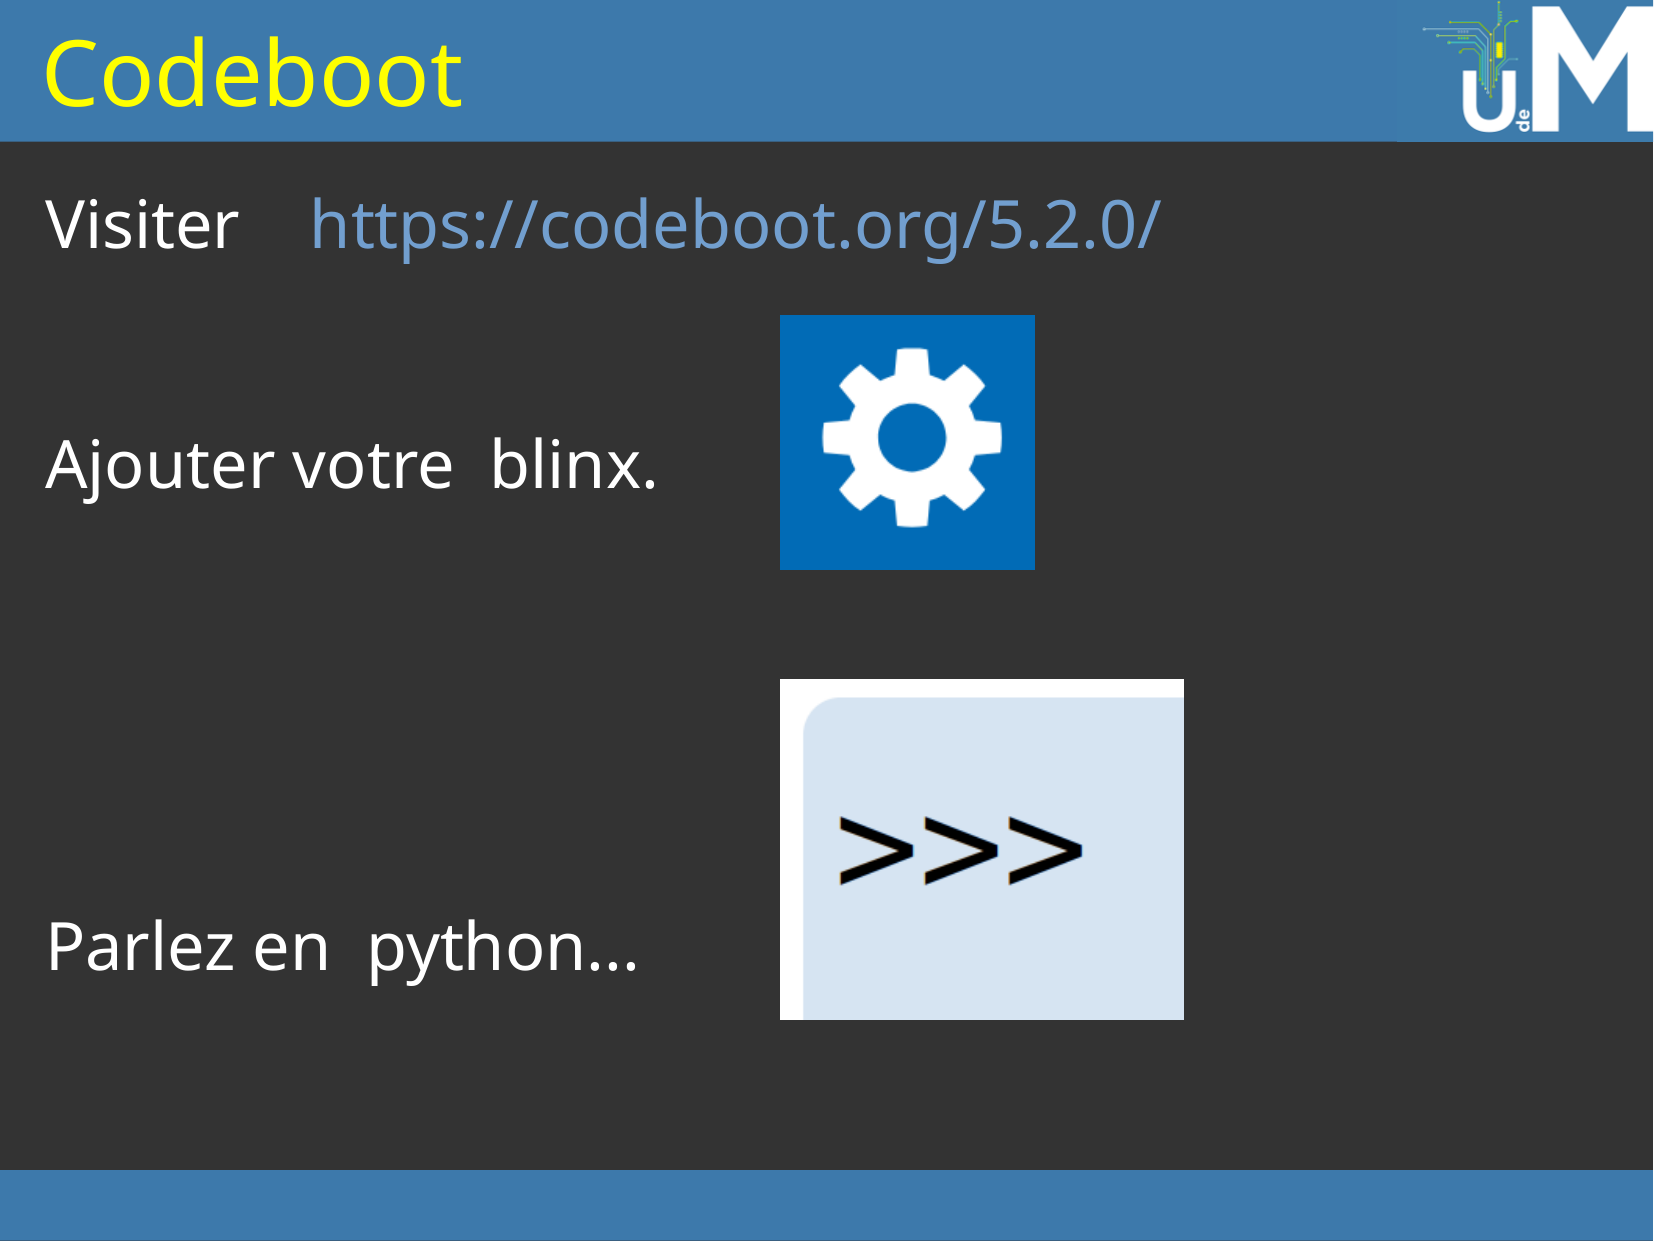

# Codeboot
Visiter https://codeboot.org/5.2.0/
Ajouter votre blinx.
Parlez en python...